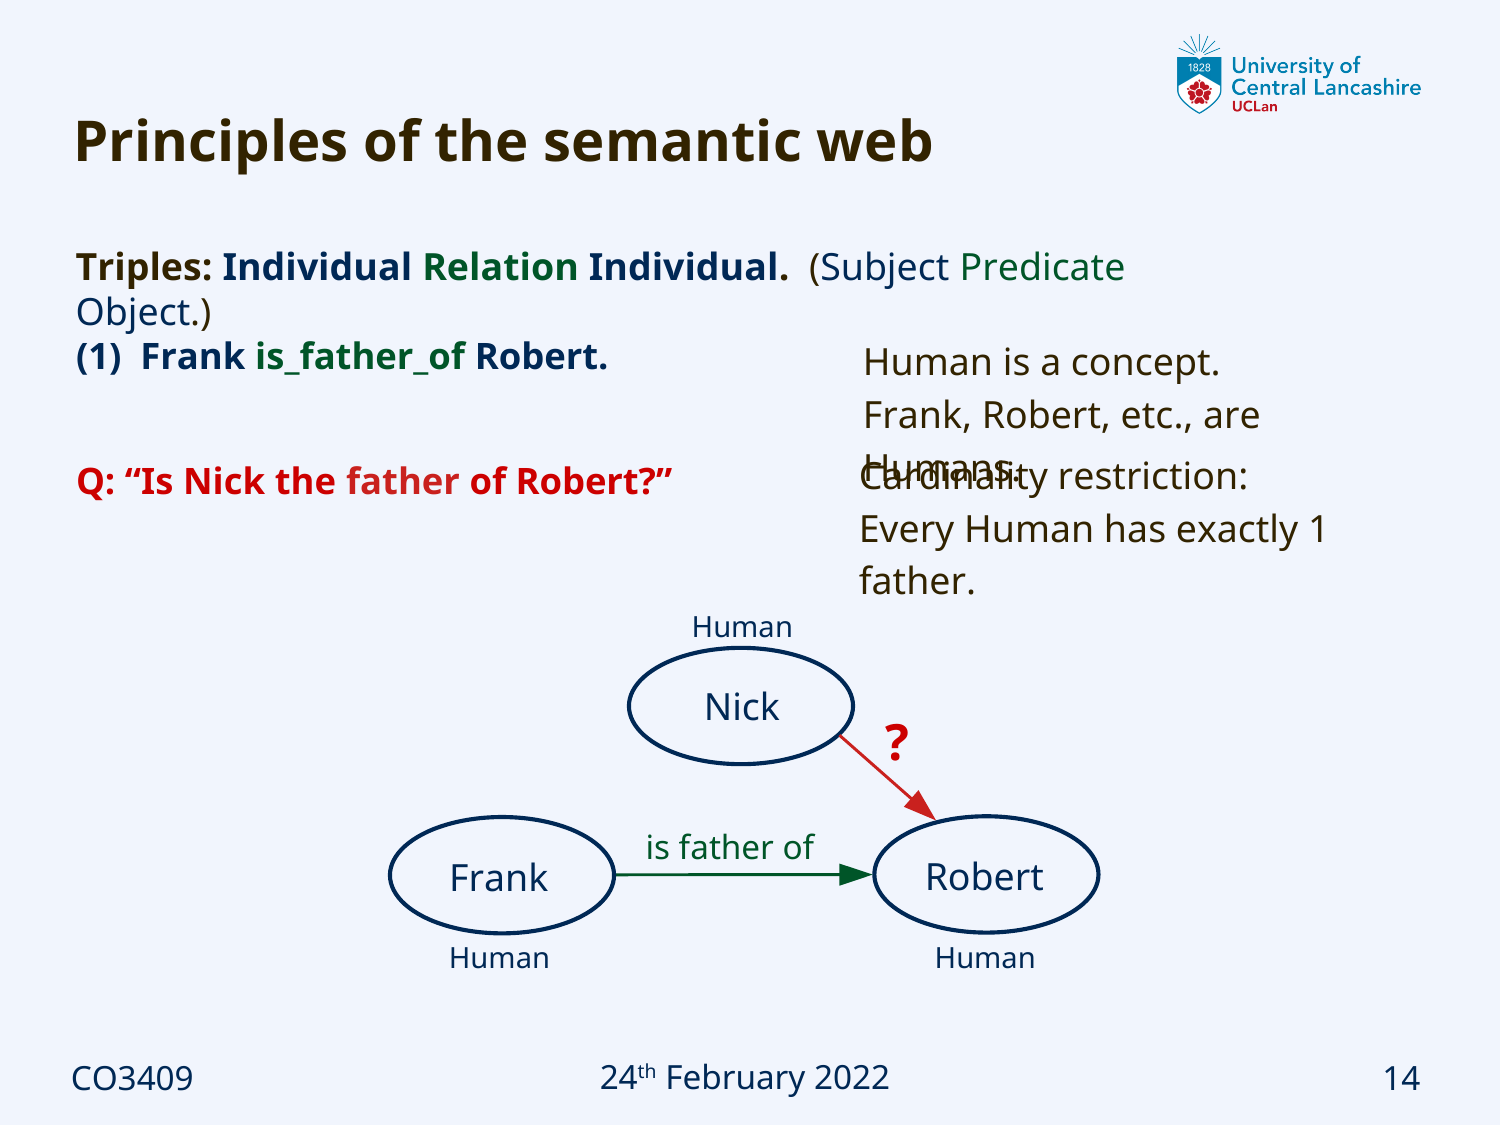

# Principles of the semantic web
Triples: Individual Relation Individual. (Subject Predicate Object.)
(1) Frank is_father_of Robert.
Q: “Is Nick the father of Robert?”
Human is a concept.
Frank, Robert, etc., are Humans.
Cardinality restriction:
Every Human has exactly 1 father.
Human
Nick
?
is father of
Robert
Frank
Human
Human